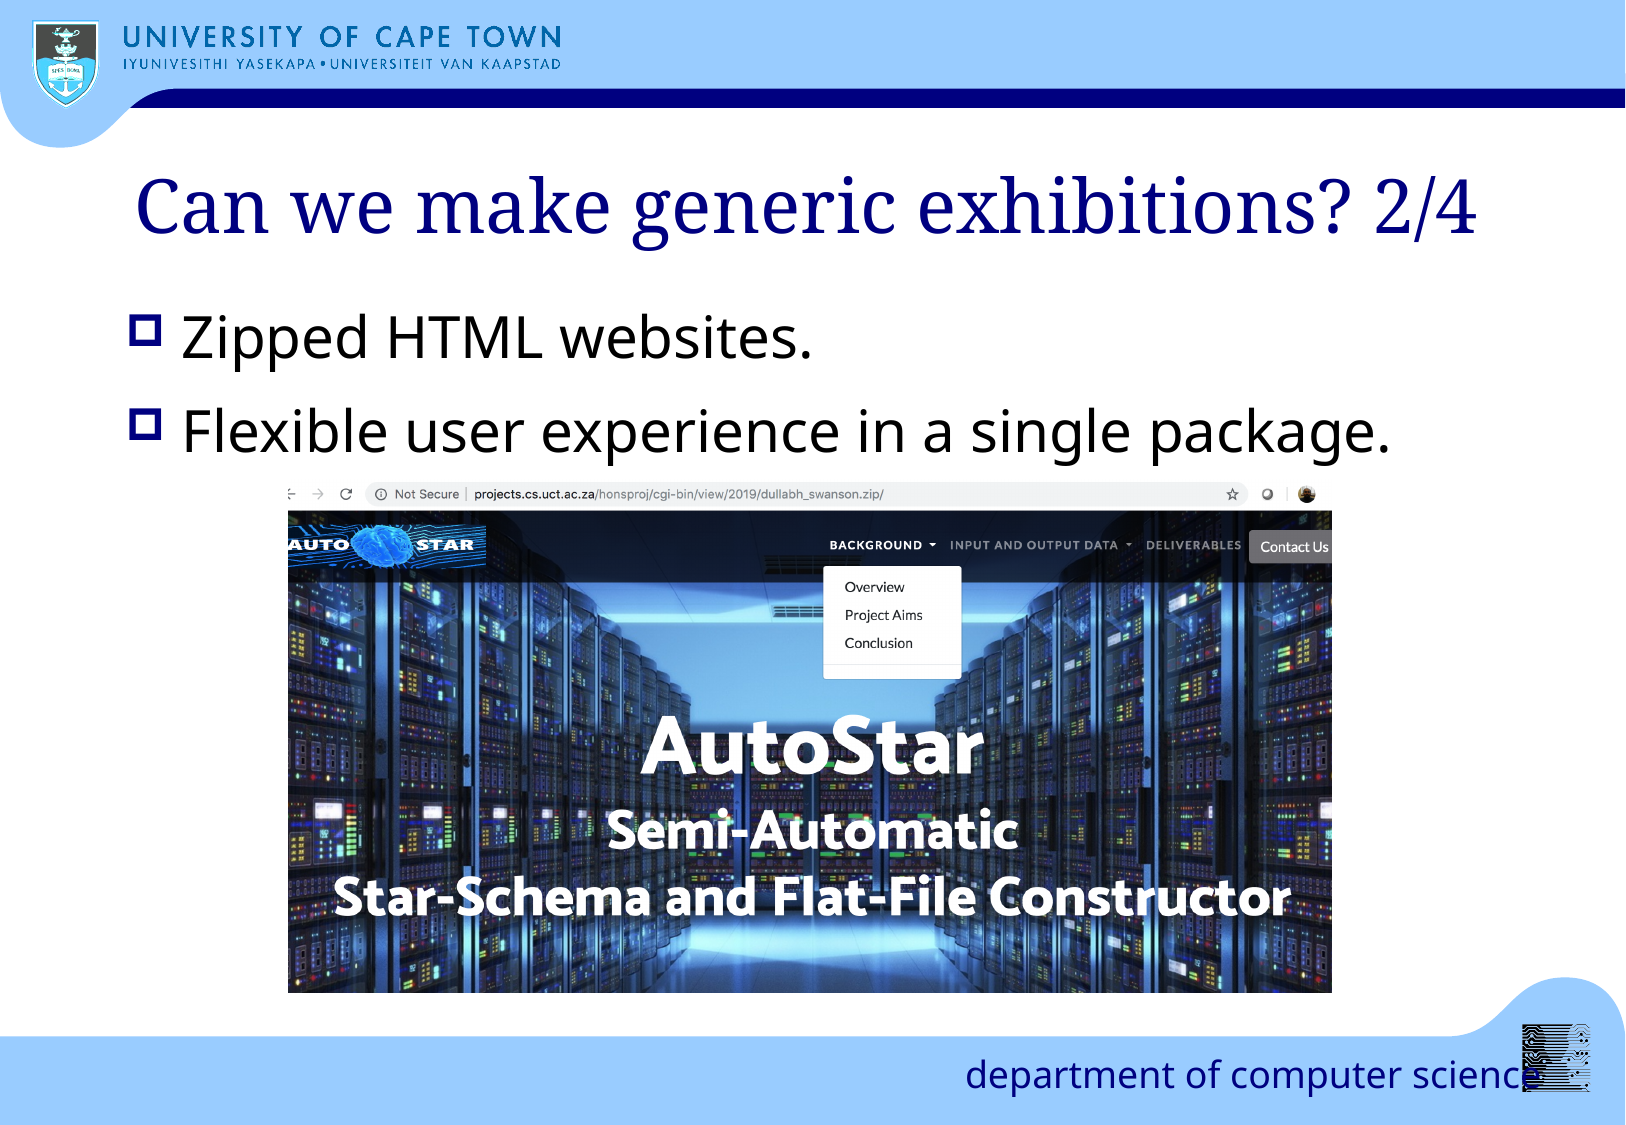

# Can we make generic exhibitions? 2/4
Zipped HTML websites.
Flexible user experience in a single package.